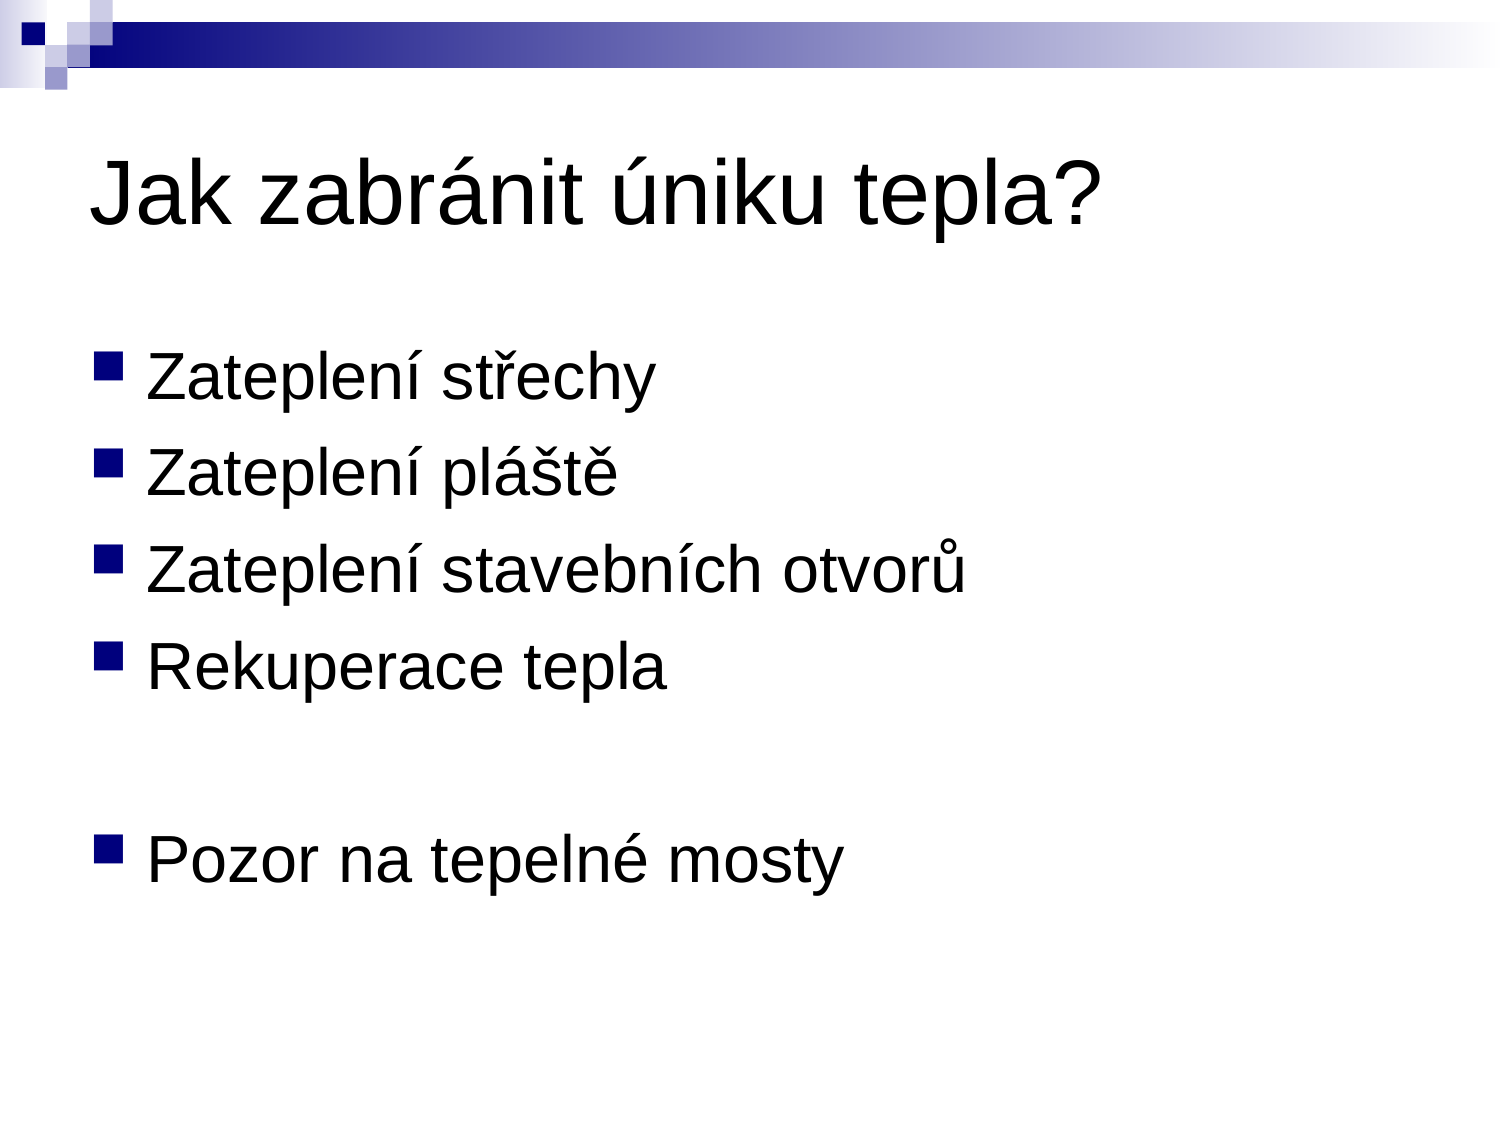

# Jak zabránit úniku tepla?
Zateplení střechy
Zateplení pláště
Zateplení stavebních otvorů
Rekuperace tepla
Pozor na tepelné mosty